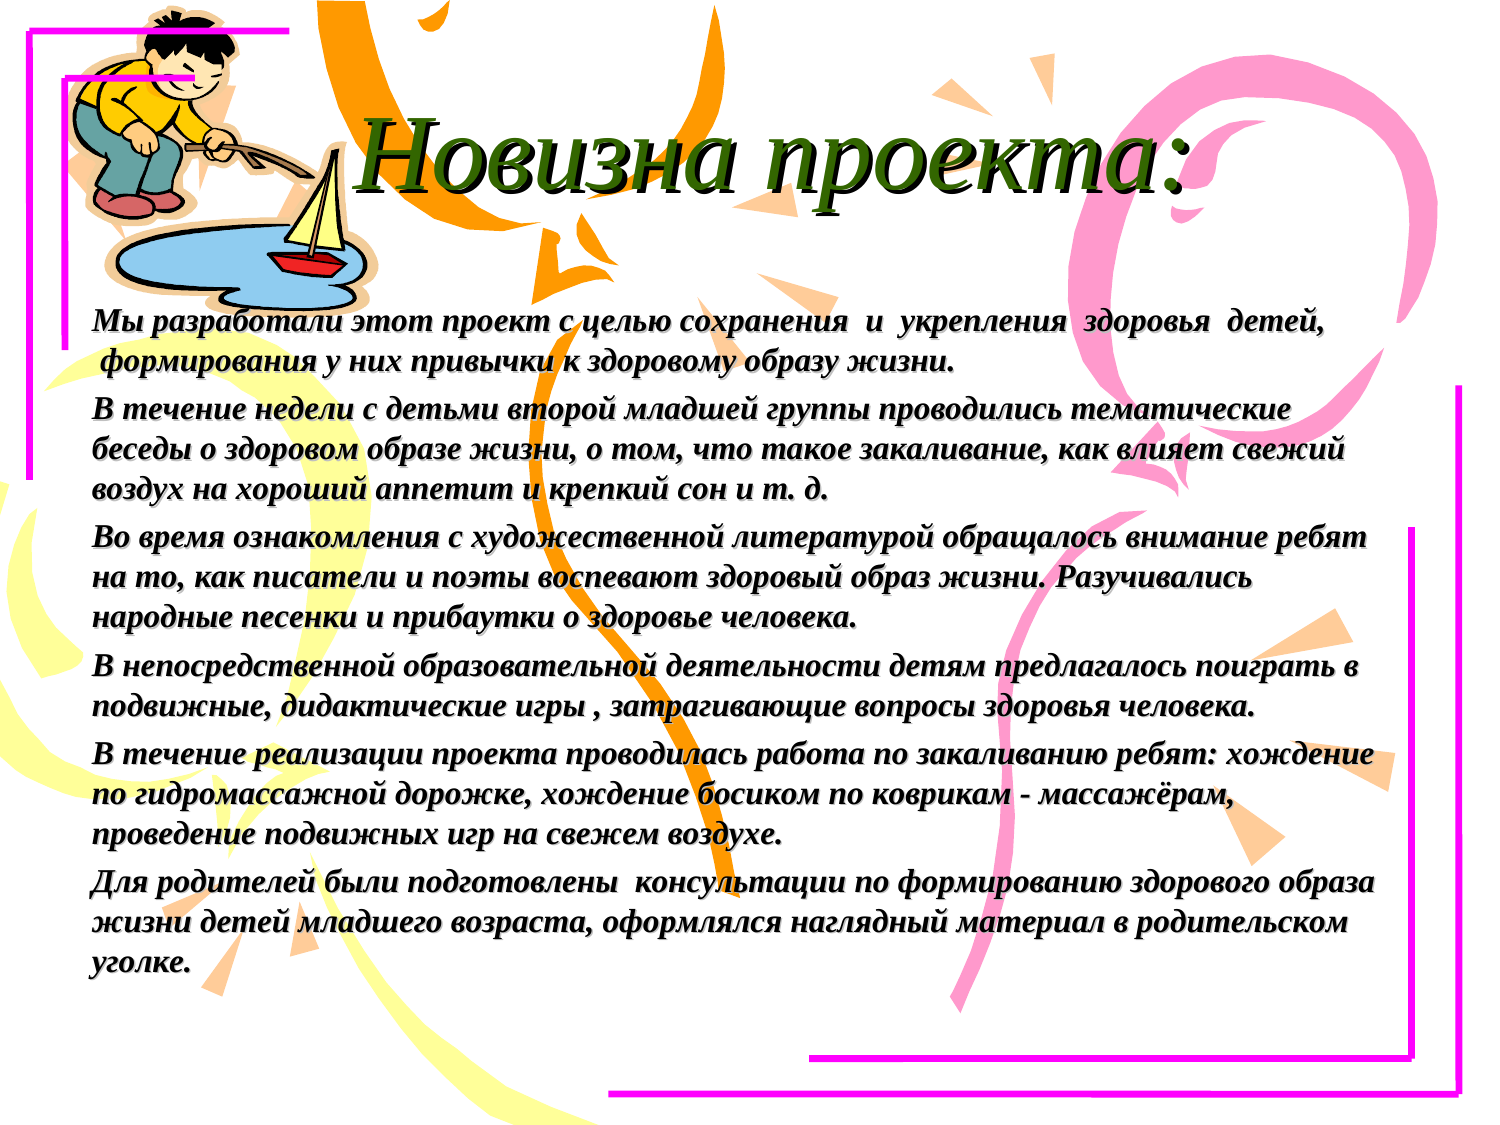

# Новизна проекта:
Мы разработали этот проект с целью сохранения  и  укрепления  здоровья  детей,  формирования у них привычки к здоровому образу жизни.
В течение недели с детьми второй младшей группы проводились тематические беседы о здоровом образе жизни, о том, что такое закаливание, как влияет свежий воздух на хороший аппетит и крепкий сон и т. д.
Во время ознакомления с художественной литературой обращалось внимание ребят на то, как писатели и поэты воспевают здоровый образ жизни. Разучивались народные песенки и прибаутки о здоровье человека.
В непосредственной образовательной деятельности детям предлагалось поиграть в подвижные, дидактические игры , затрагивающие вопросы здоровья человека.
В течение реализации проекта проводилась работа по закаливанию ребят: хождение по гидромассажной дорожке, хождение босиком по коврикам - массажёрам, проведение подвижных игр на свежем воздухе.
Для родителей были подготовлены консультации по формированию здорового образа жизни детей младшего возраста, оформлялся наглядный материал в родительском уголке.